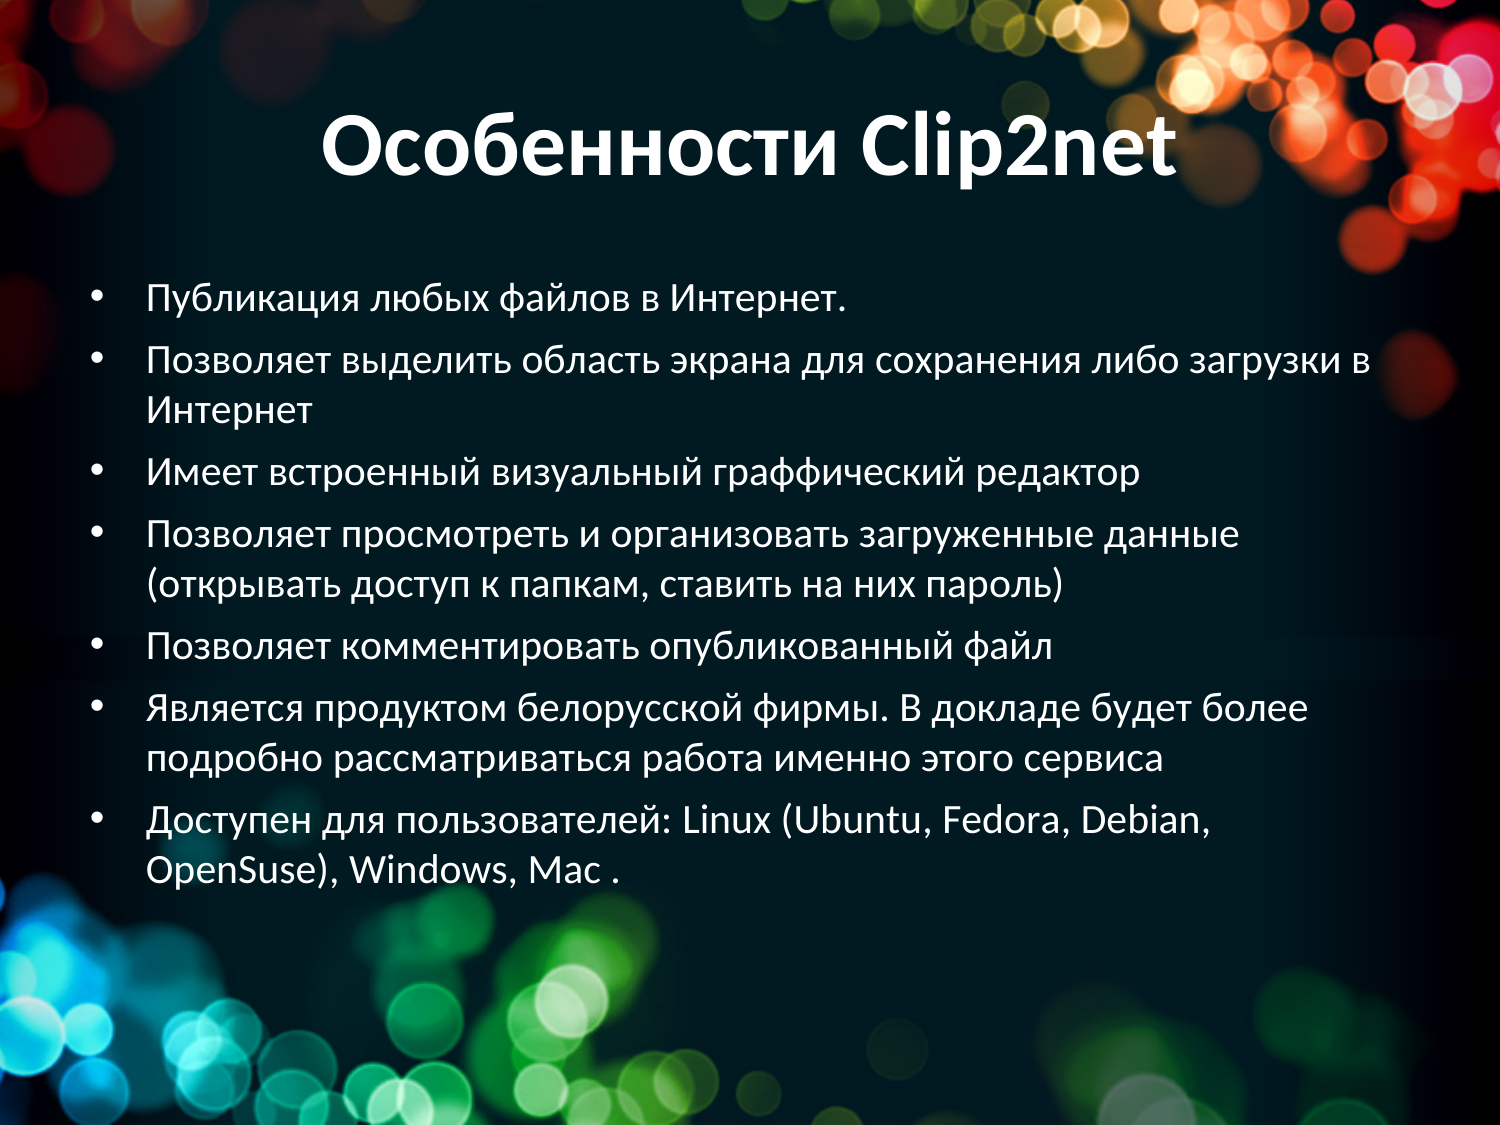

Особенности Clip2net
Публикация любых файлов в Интернет.
Позволяет выделить область экрана для сохранения либо загрузки в Интернет
Имеет встроенный визуальный граффический редактор
Позволяет просмотреть и организовать загруженные данные (открывать доступ к папкам, ставить на них пароль)
Позволяет комментировать опубликованный файл
Является продуктом белорусской фирмы. В докладе будет более подробно рассматриваться работа именно этого сервиса
Доступен для пользователей: Linux (Ubuntu, Fedora, Debian, OpenSuse), Windows, Mac .